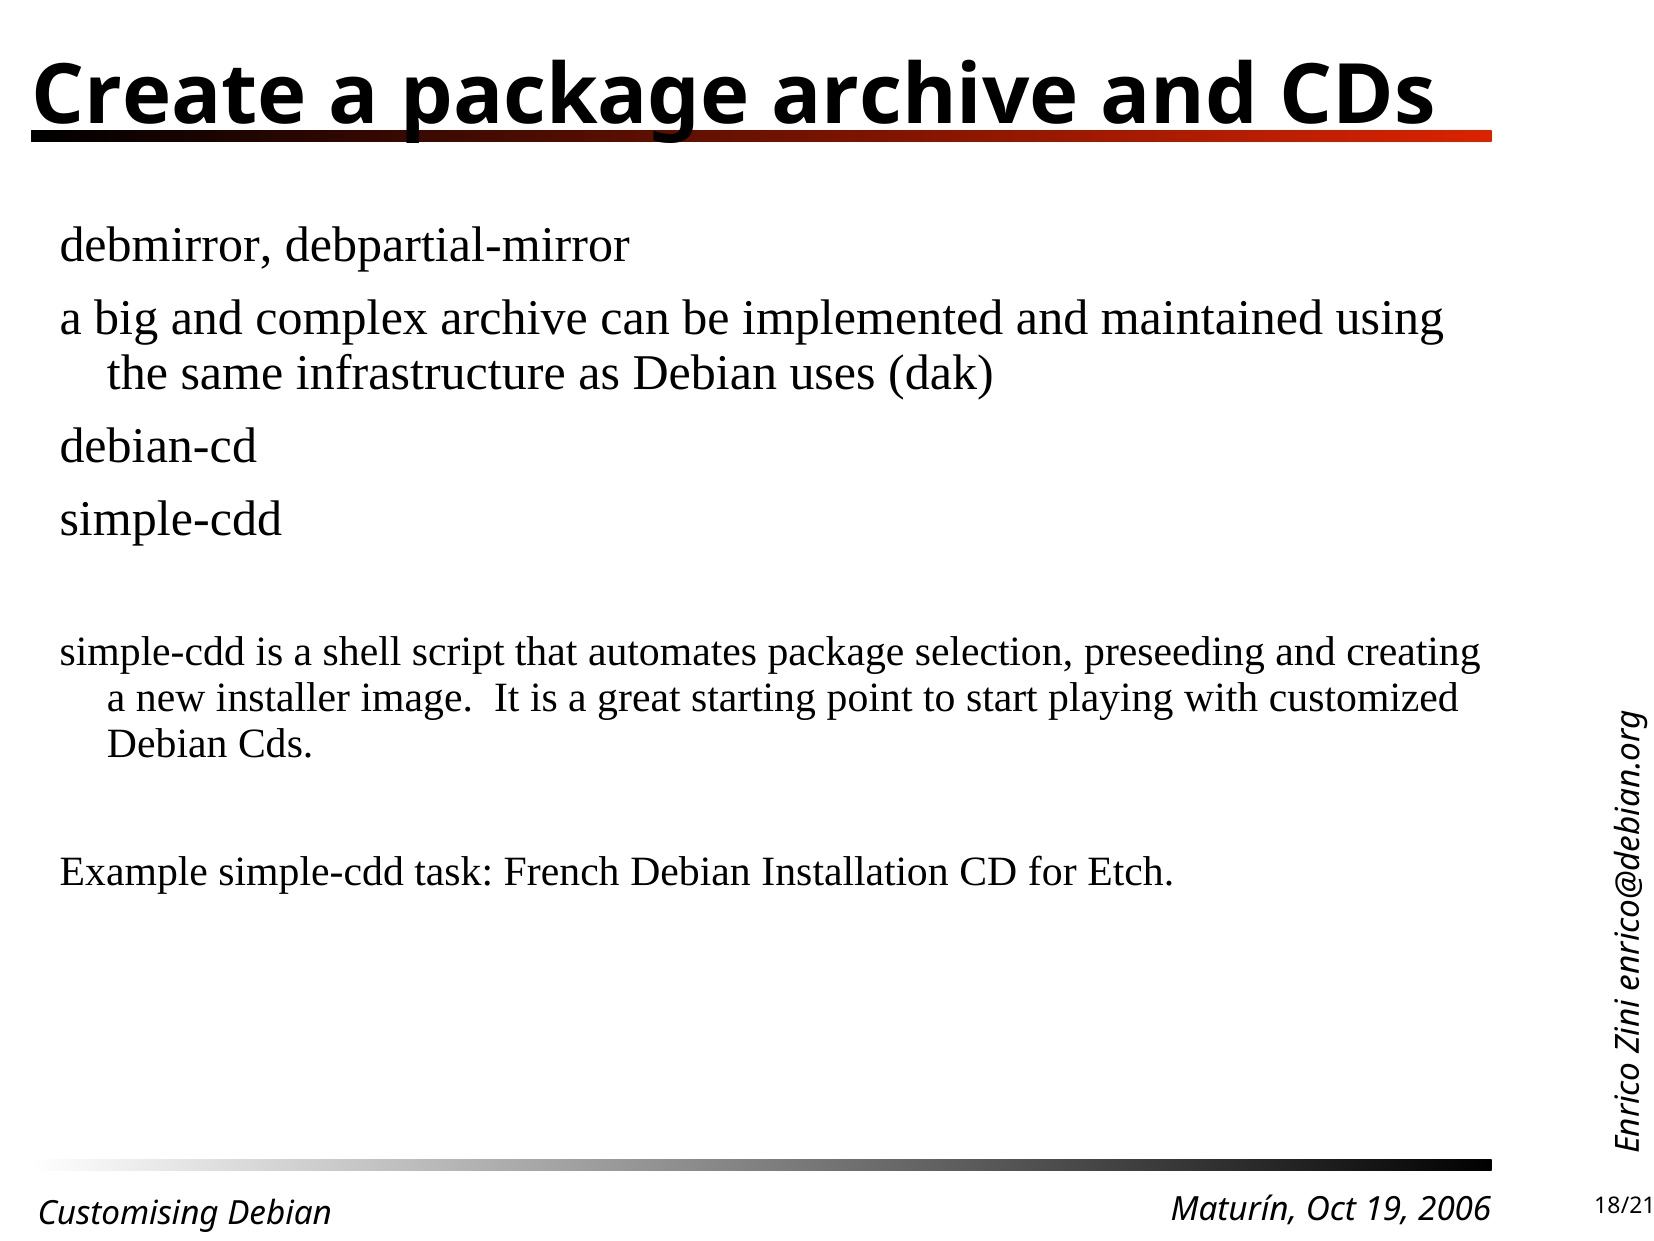

Create a package archive and CDs
debmirror, debpartial-mirror
a big and complex archive can be implemented and maintained using the same infrastructure as Debian uses (dak)
debian-cd
simple-cdd
simple-cdd is a shell script that automates package selection, preseeding and creating a new installer image. It is a great starting point to start playing with customized Debian Cds.
Example simple-cdd task: French Debian Installation CD for Etch.